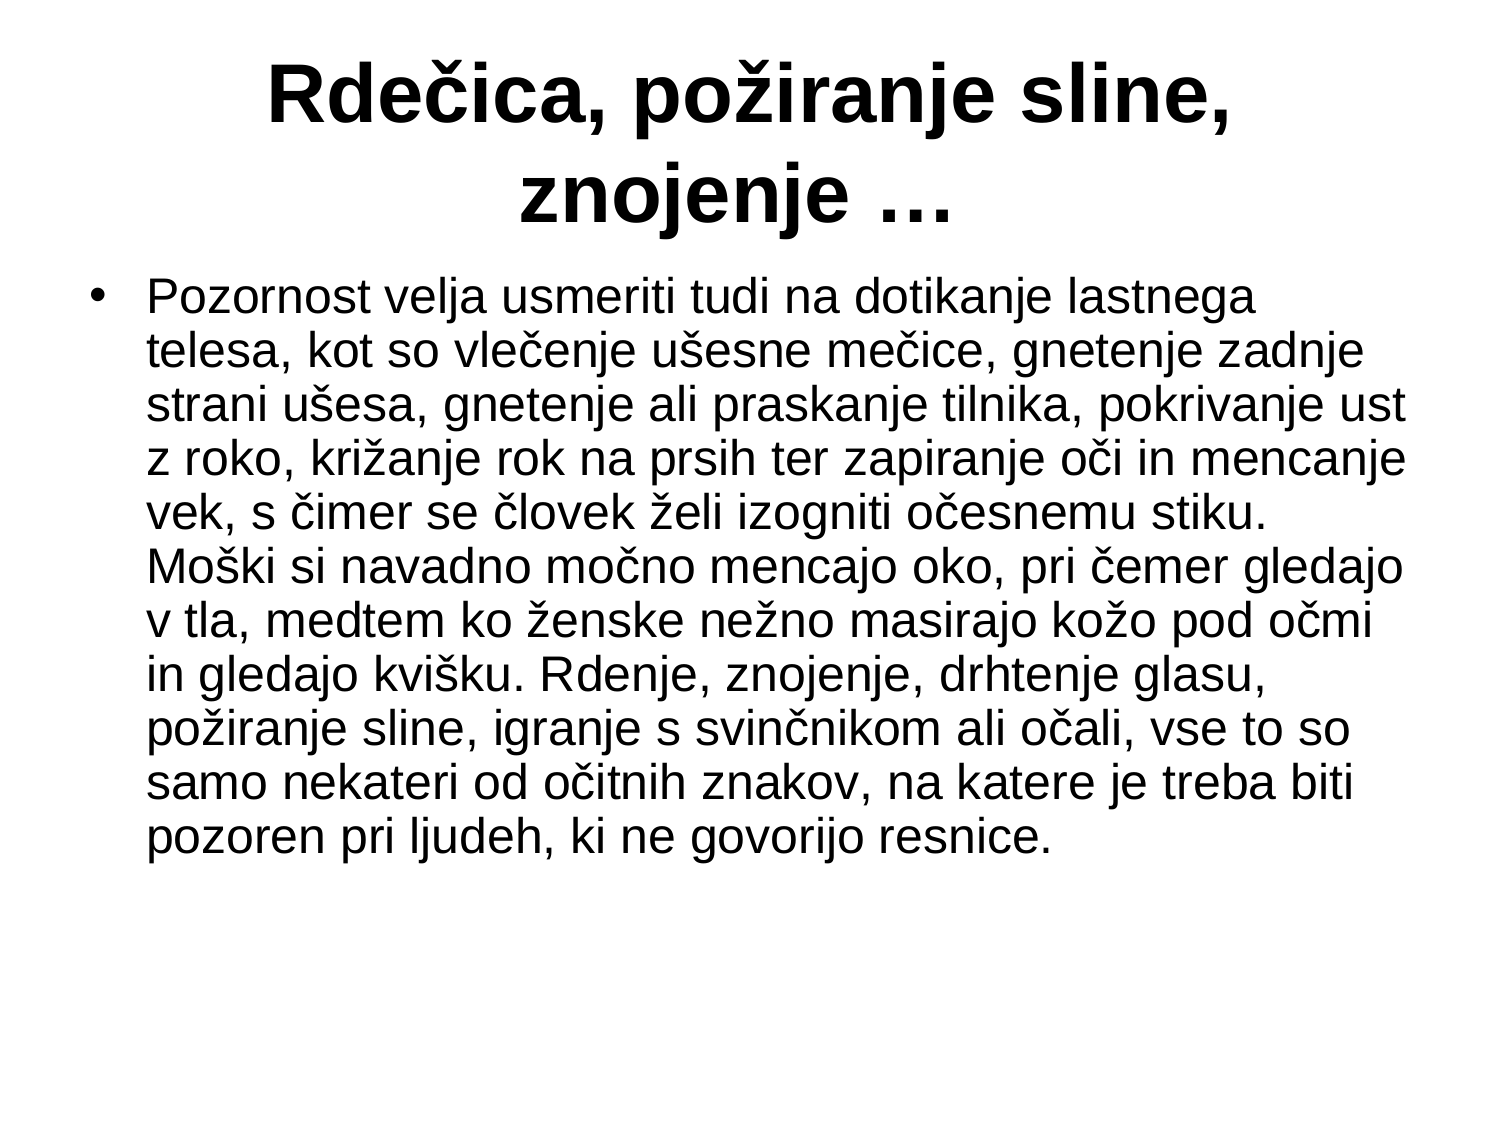

# Rdečica, požiranje sline, znojenje …
Pozornost velja usmeriti tudi na dotikanje lastnega telesa, kot so vlečenje ušesne mečice, gnetenje zadnje strani ušesa, gnetenje ali praskanje tilnika, pokrivanje ust z roko, križanje rok na prsih ter zapiranje oči in mencanje vek, s čimer se človek želi izogniti očesnemu stiku. Moški si navadno močno mencajo oko, pri čemer gledajo v tla, medtem ko ženske nežno masirajo kožo pod očmi in gledajo kvišku. Rdenje, znojenje, drhtenje glasu, požiranje sline, igranje s svinčnikom ali očali, vse to so samo nekateri od očitnih znakov, na katere je treba biti pozoren pri ljudeh, ki ne govorijo resnice.